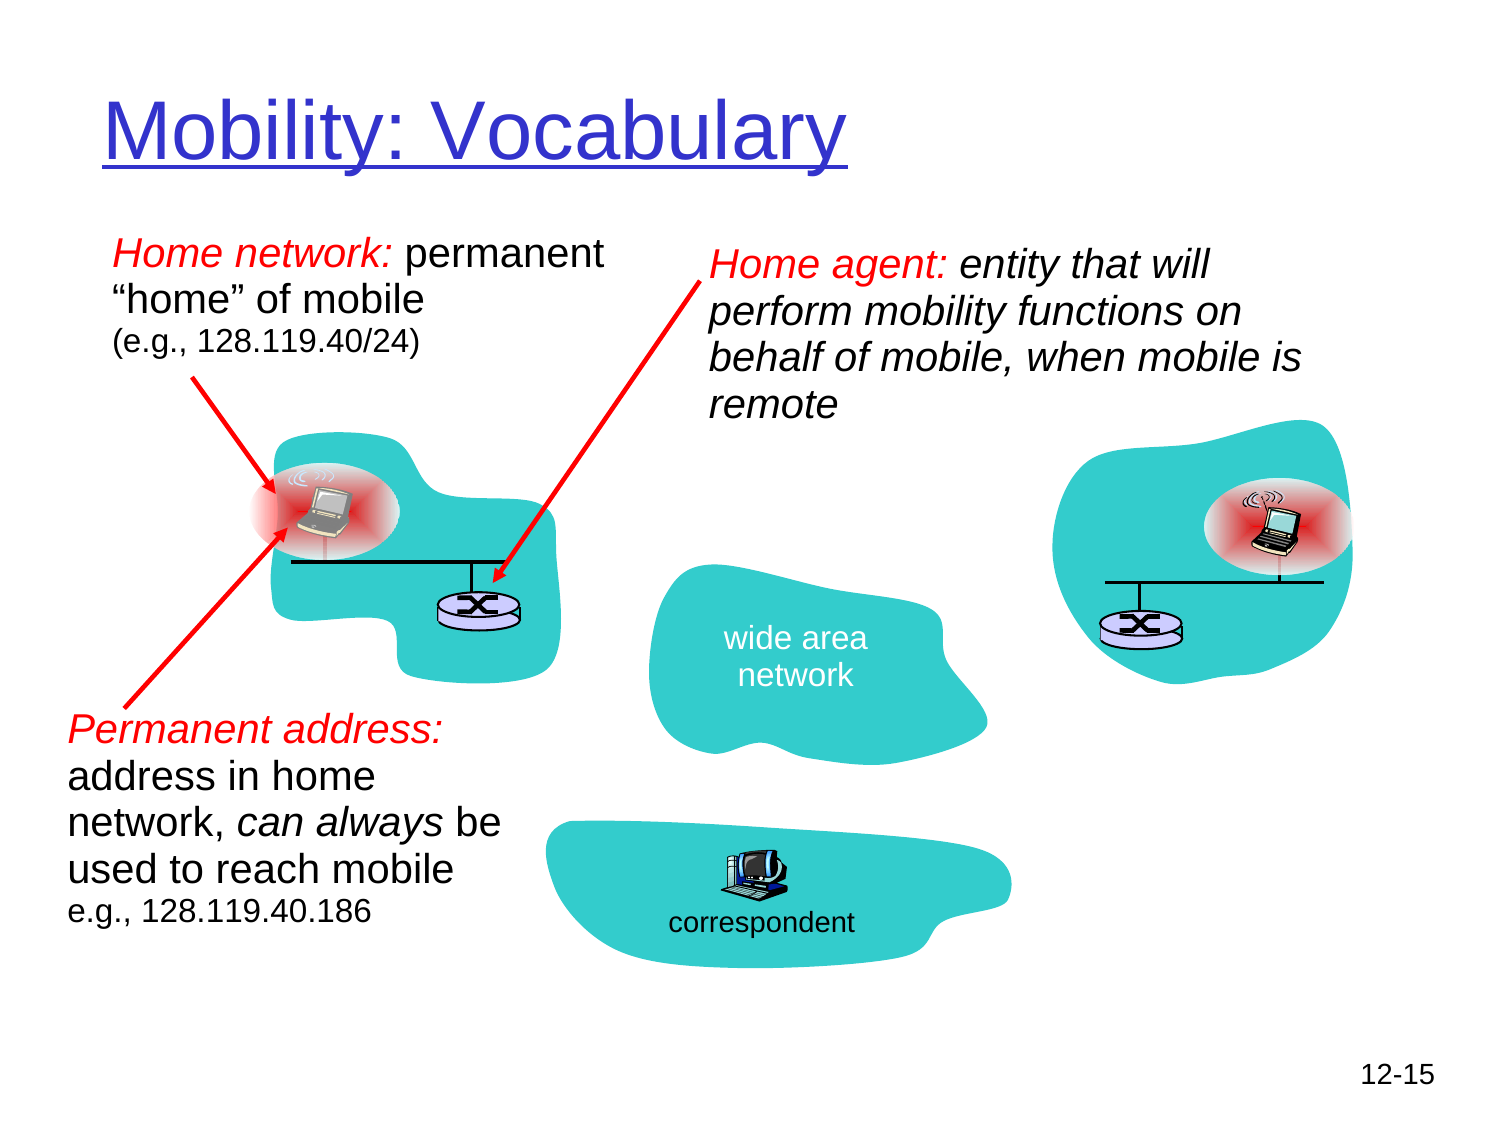

# Mobility: Vocabulary
Home network: permanent “home” of mobile
(e.g., 128.119.40/24)
Home agent: entity that will perform mobility functions on behalf of mobile, when mobile is remote
wide area network
Permanent address: address in home network, can always be used to reach mobile
e.g., 128.119.40.186
correspondent
15